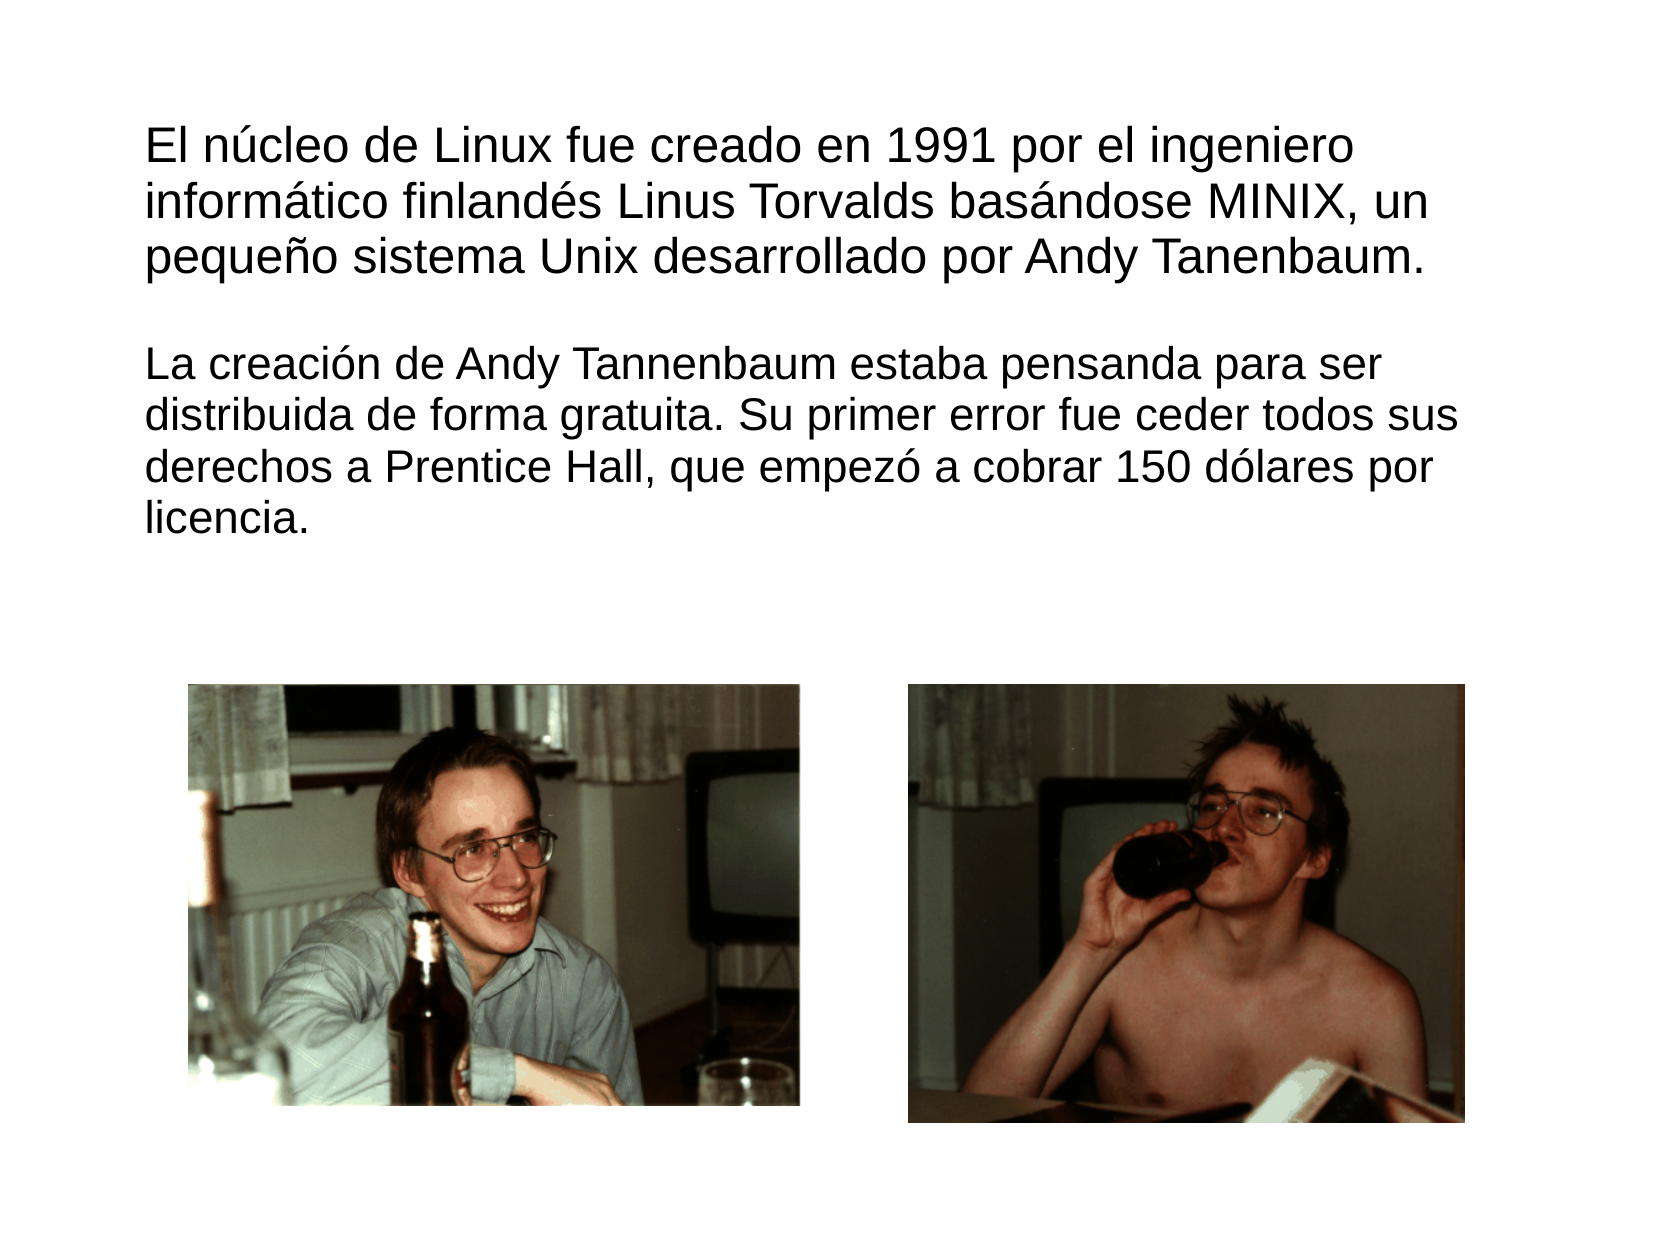

El núcleo de Linux fue creado en 1991 por el ingeniero informático finlandés Linus Torvalds basándose MINIX, un pequeño sistema Unix desarrollado por Andy Tanenbaum.
La creación de Andy Tannenbaum estaba pensanda para ser distribuida de forma gratuita. Su primer error fue ceder todos sus derechos a Prentice Hall, que empezó a cobrar 150 dólares por licencia.